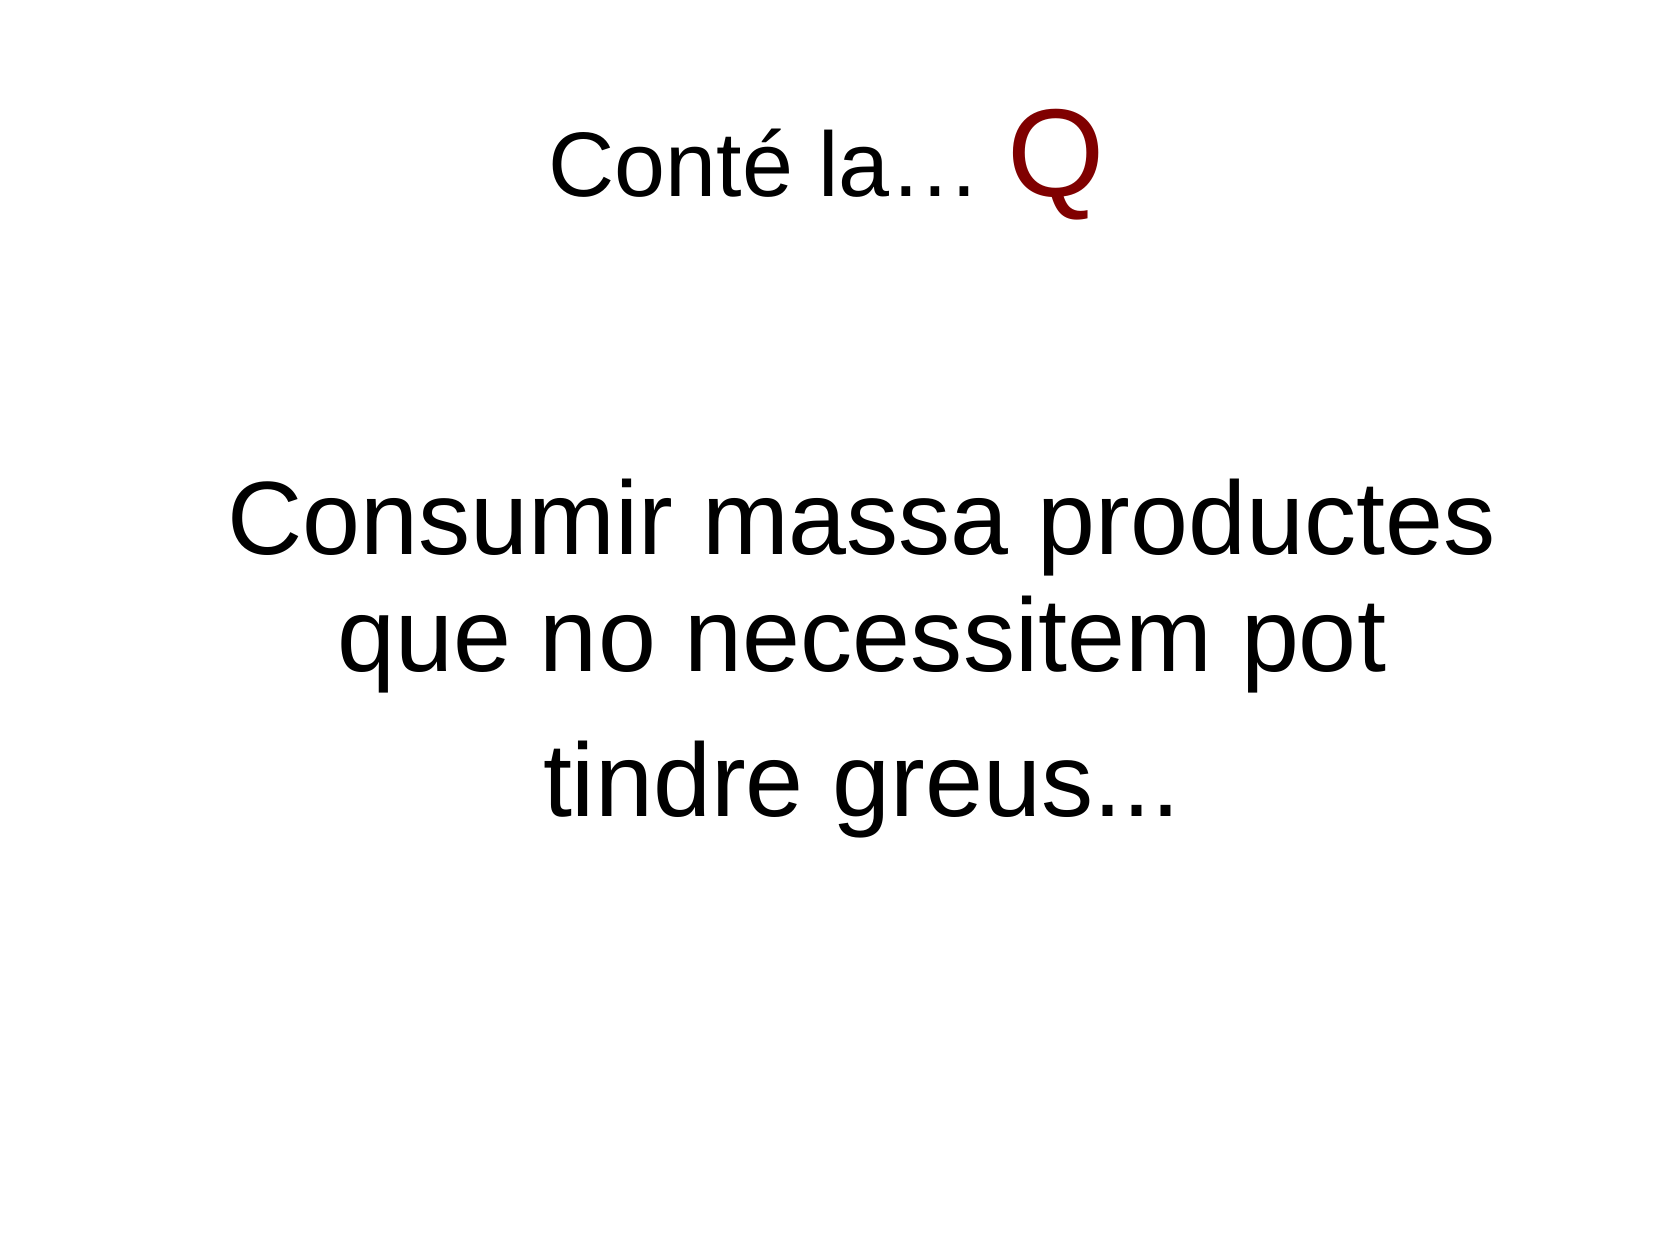

# Conté la… Q
Consumir massa productes que no necessitem pot
tindre greus...